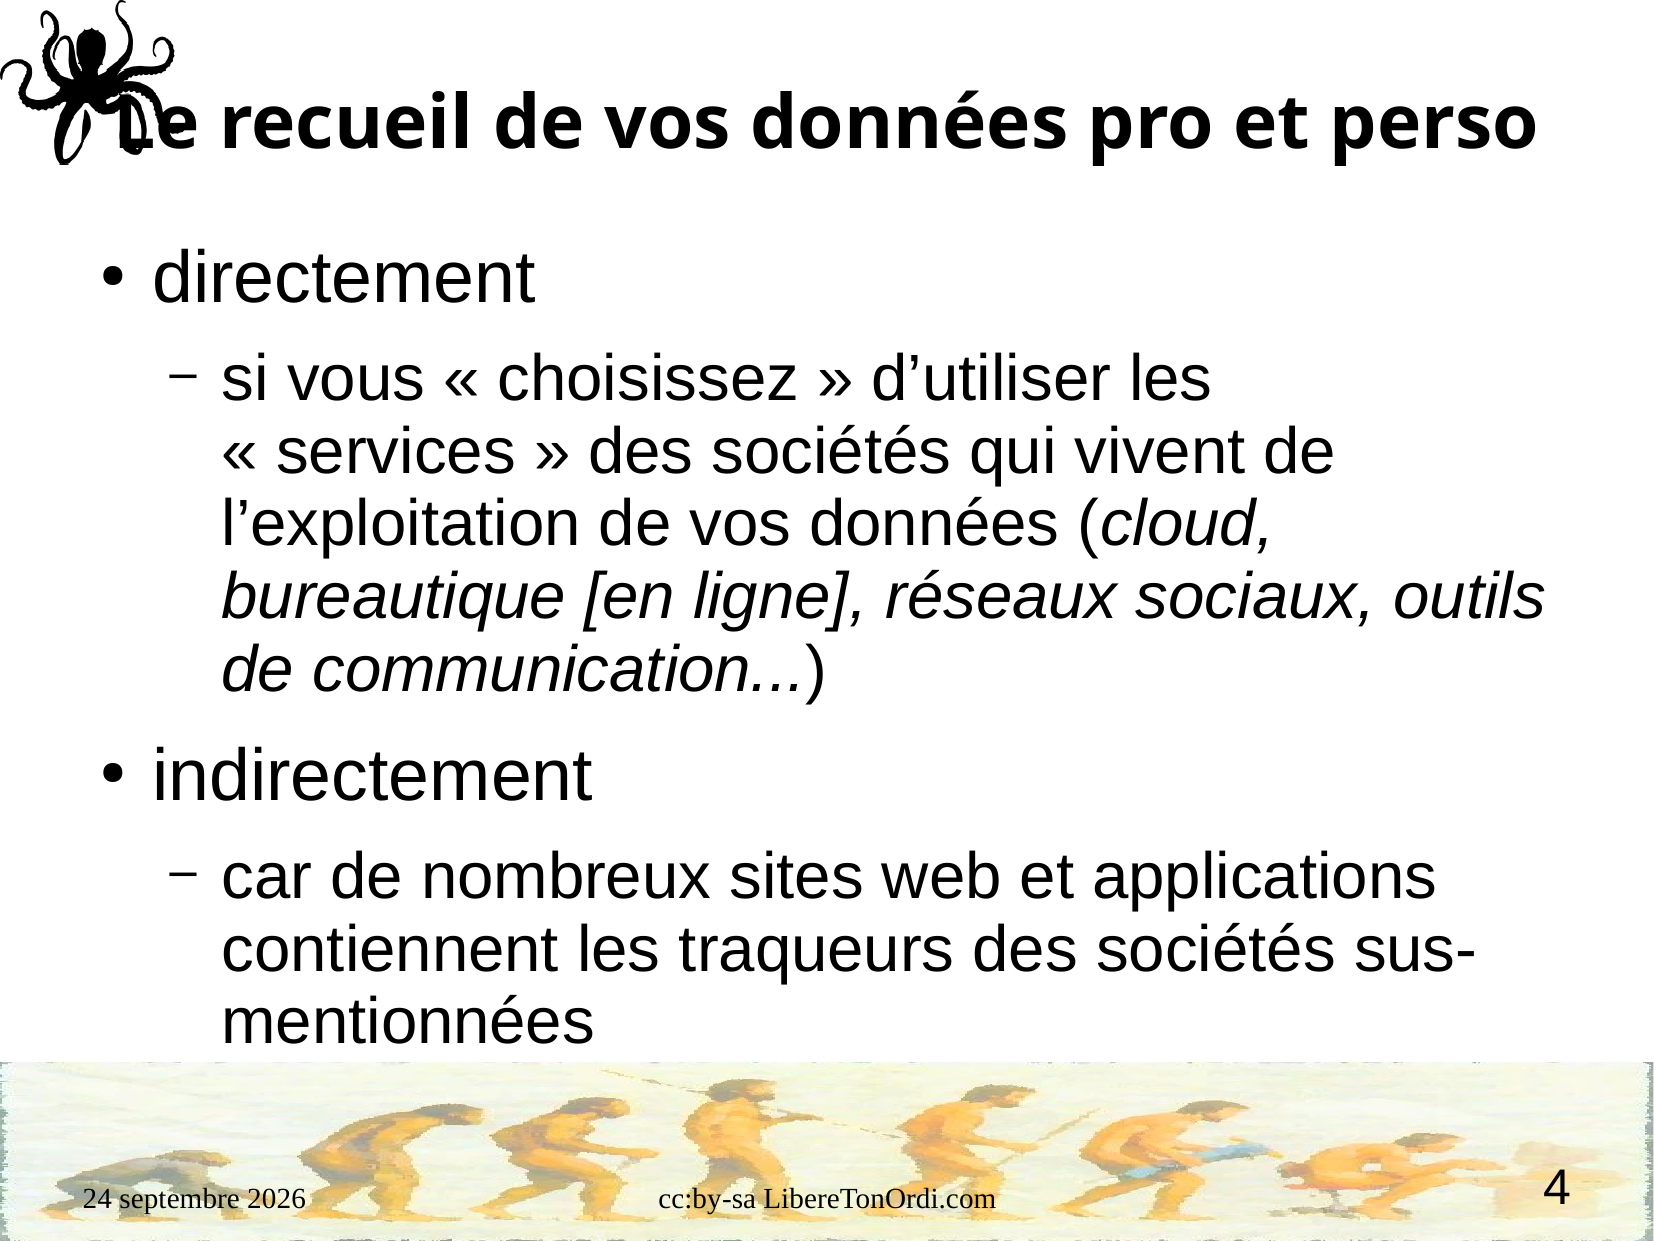

# Le recueil de vos données pro et perso
directement
si vous « choisissez » d’utiliser les « services » des sociétés qui vivent de l’exploitation de vos données (cloud, bureautique [en ligne], réseaux sociaux, outils de communication...)
indirectement
car de nombreux sites web et applications contiennent les traqueurs des sociétés sus-mentionnées
cc:by-sa LibereTonOrdi.com
4